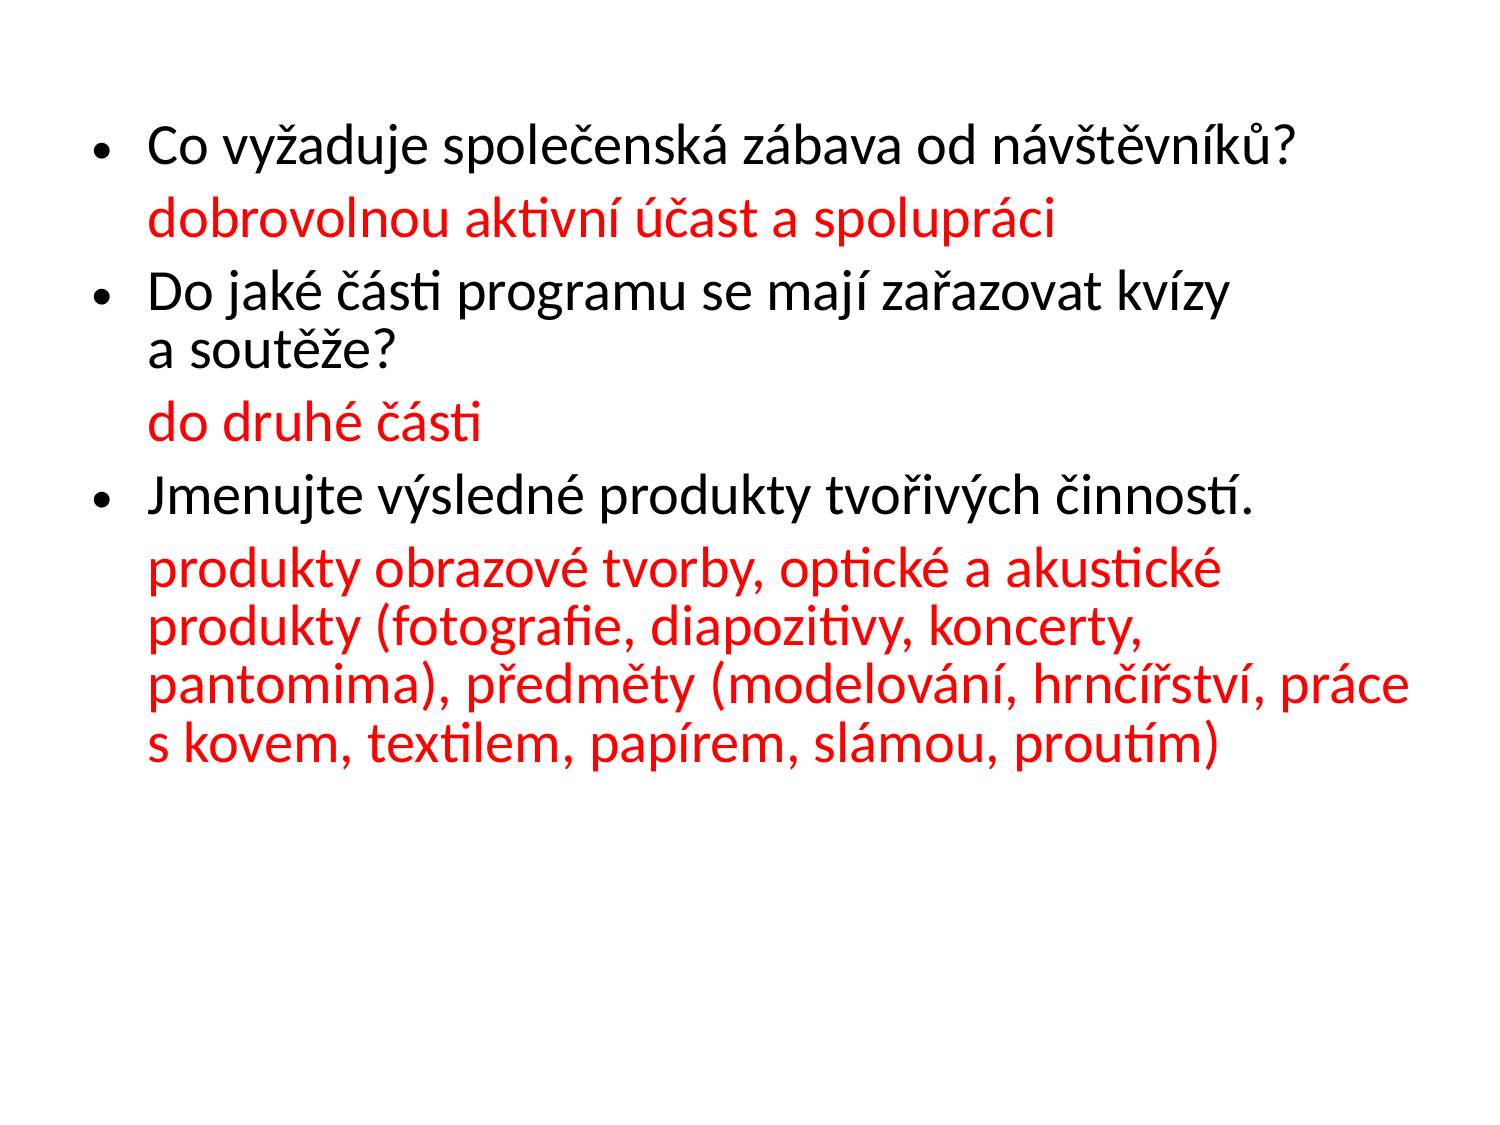

# Co vyžaduje společenská zábava od návštěvníků?
	dobrovolnou aktivní účast a spolupráci
Do jaké části programu se mají zařazovat kvízy
a soutěže?
	do druhé části
Jmenujte výsledné produkty tvořivých činností.
	produkty obrazové tvorby, optické a akustické produkty (fotografie, diapozitivy, koncerty, pantomima), předměty (modelování, hrnčířství, práce s kovem, textilem, papírem, slámou, proutím)